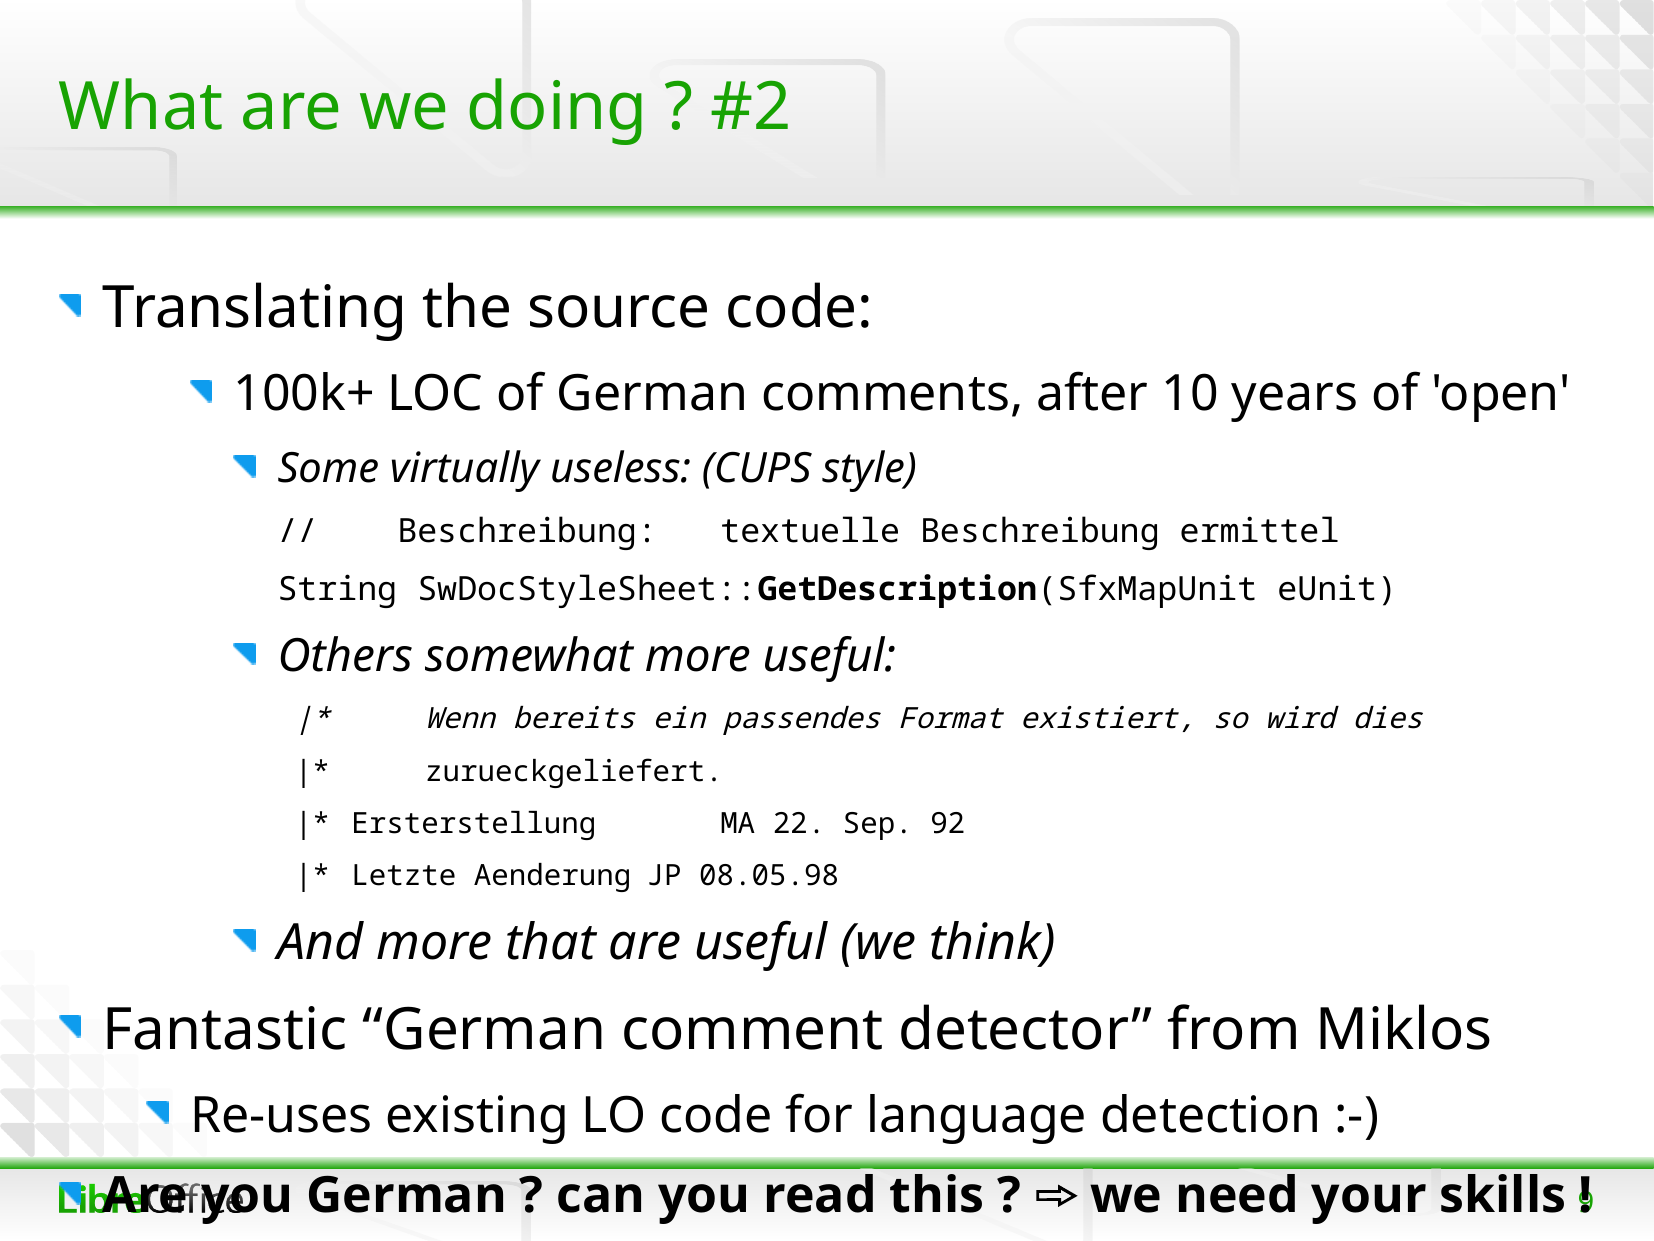

# What are we doing ? #2
Translating the source code:
100k+ LOC of German comments, after 10 years of 'open'
Some virtually useless: (CUPS style)
// Beschreibung:	textuelle Beschreibung ermittel
String SwDocStyleSheet::GetDescription(SfxMapUnit eUnit)
Others somewhat more useful:
 |* 		Wenn bereits ein passendes Format existiert, so wird dies
 |* 		zurueckgeliefert.
 |*	Ersterstellung		MA 22. Sep. 92
 |*	Letzte Aenderung	JP 08.05.98
And more that are useful (we think)
Fantastic “German comment detector” from Miklos
Re-uses existing LO code for language detection :-)
Are you German ? can you read this ?  we need your skills !
9